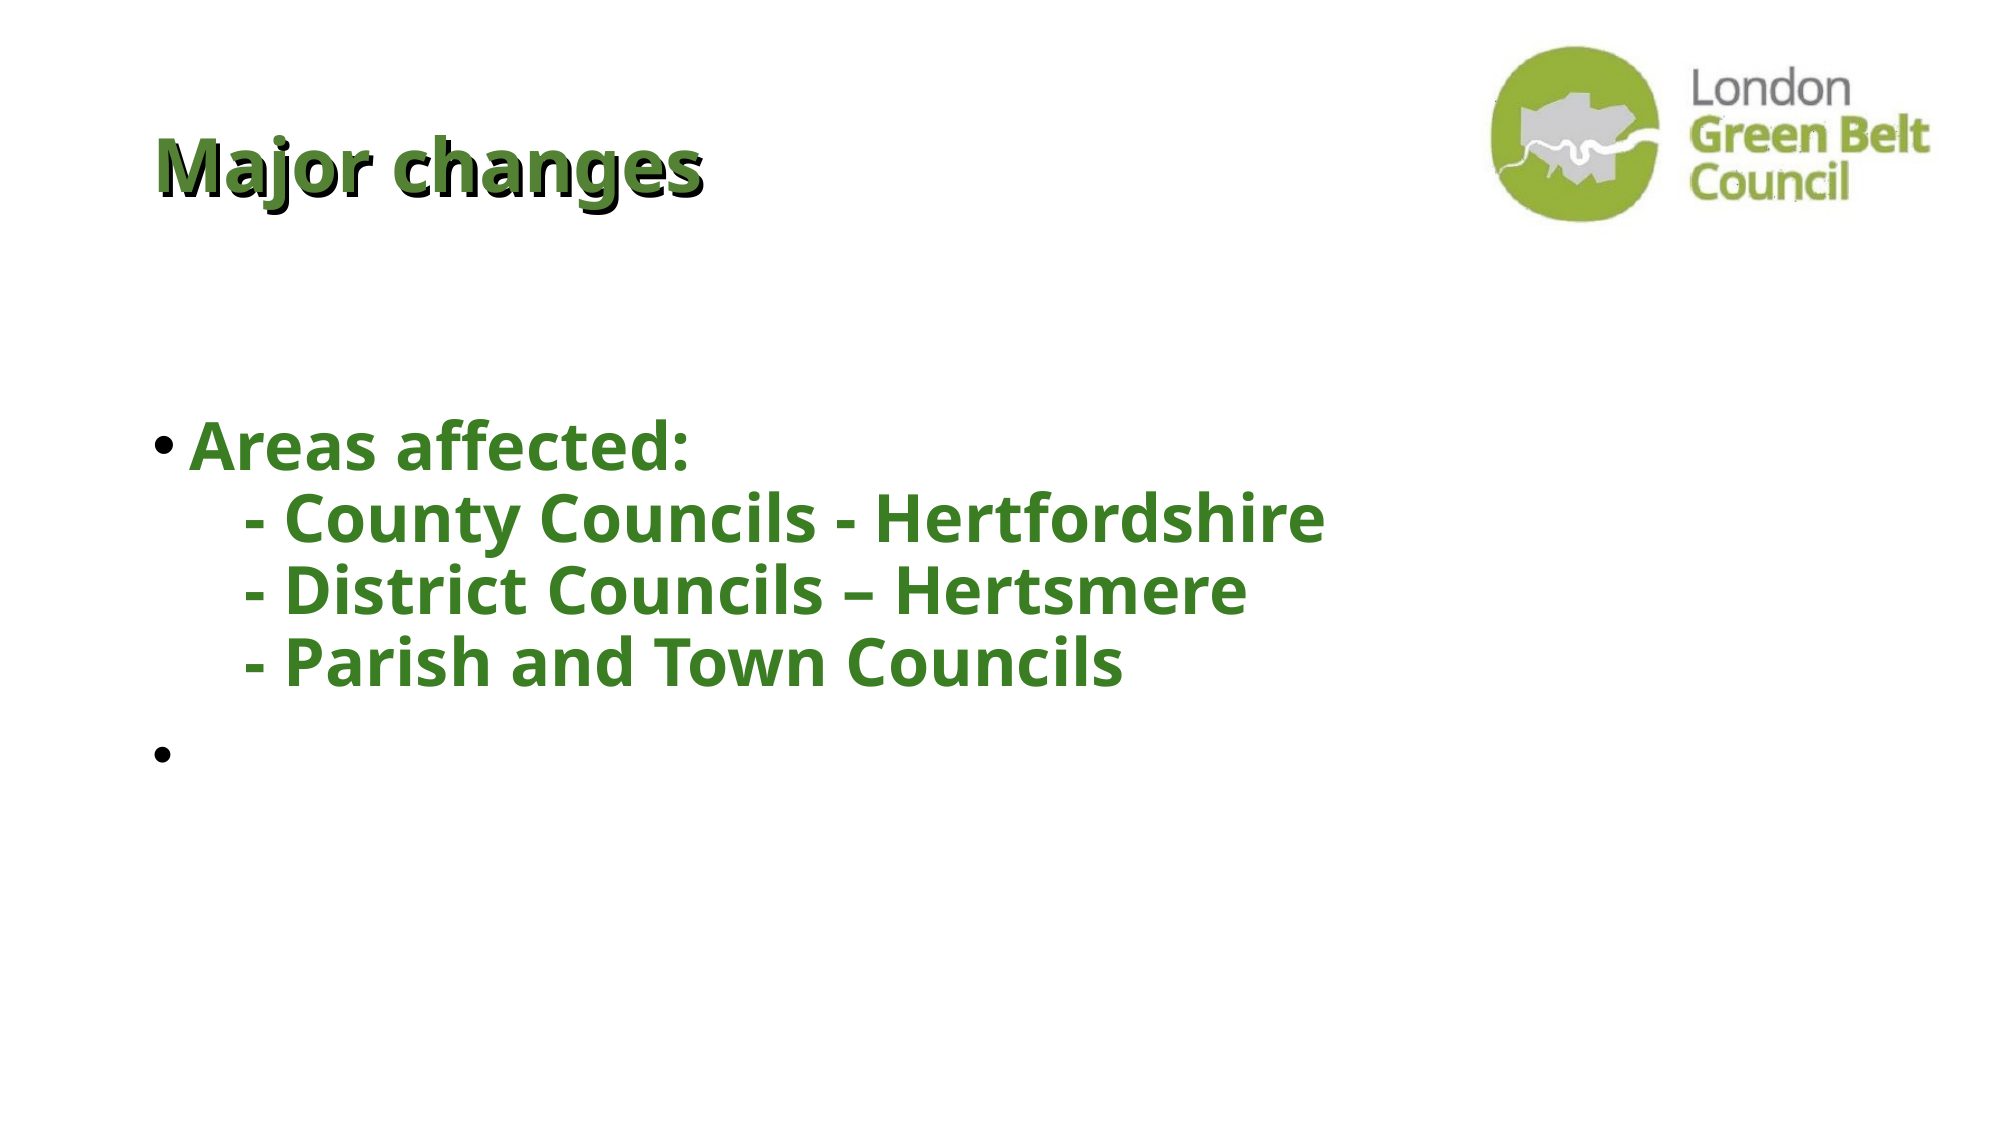

# Major changes
Areas affected:
 - County Councils - Hertfordshire
 - District Councils – Hertsmere
 - Parish and Town Councils